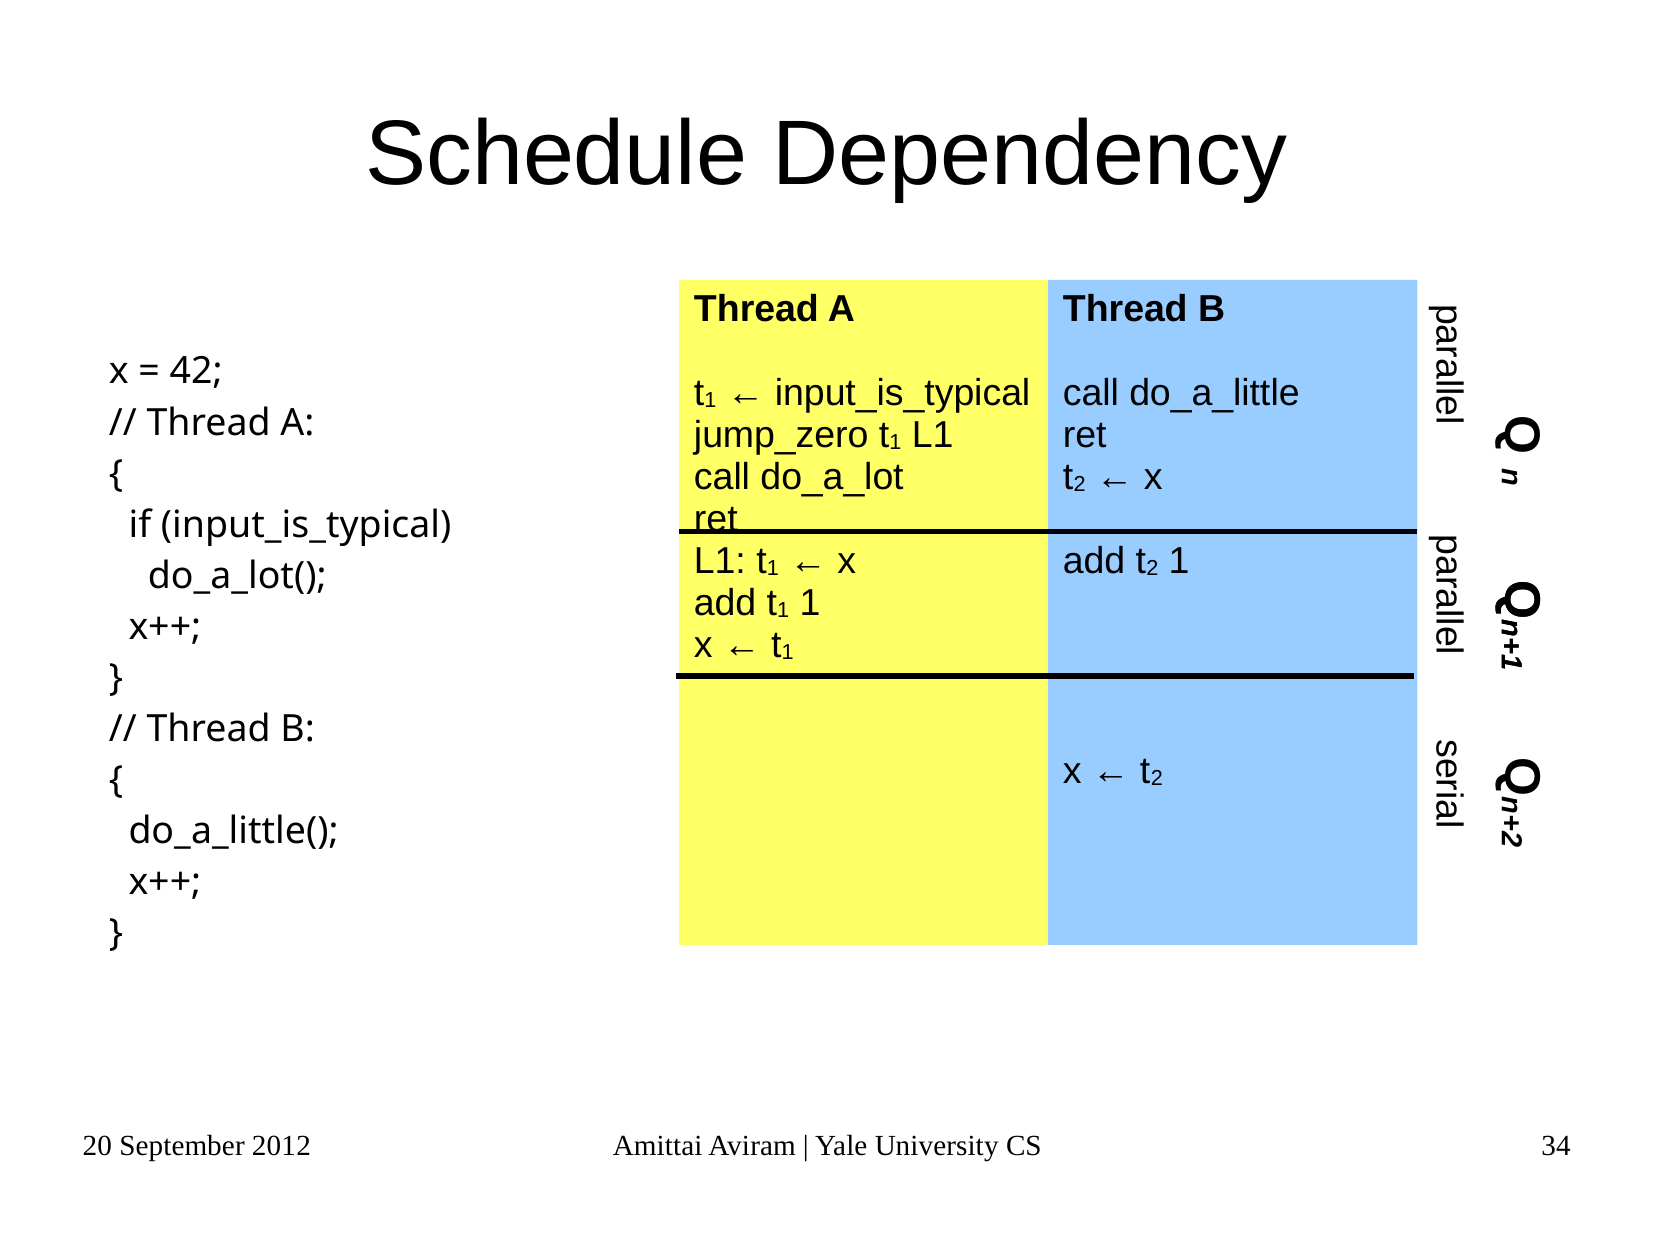

# Schedule Dependency
Thread A
t1 ← input_is_typical
jump_zero t1 L1
call do_a_lot
ret
L1: t1 ← x
add t1 1
x ← t1
Thread B
call do_a_little
ret
t2 ← x
add t2 1
x ← t2
parallel
x = 42;
// Thread A:
{
 if (input_is_typical)
 do_a_lot();
 x++;
}
// Thread B:
{
 do_a_little();
 x++;
}
Q n
parallel
Qn+1
Qn+1
Qn+2
serial
34